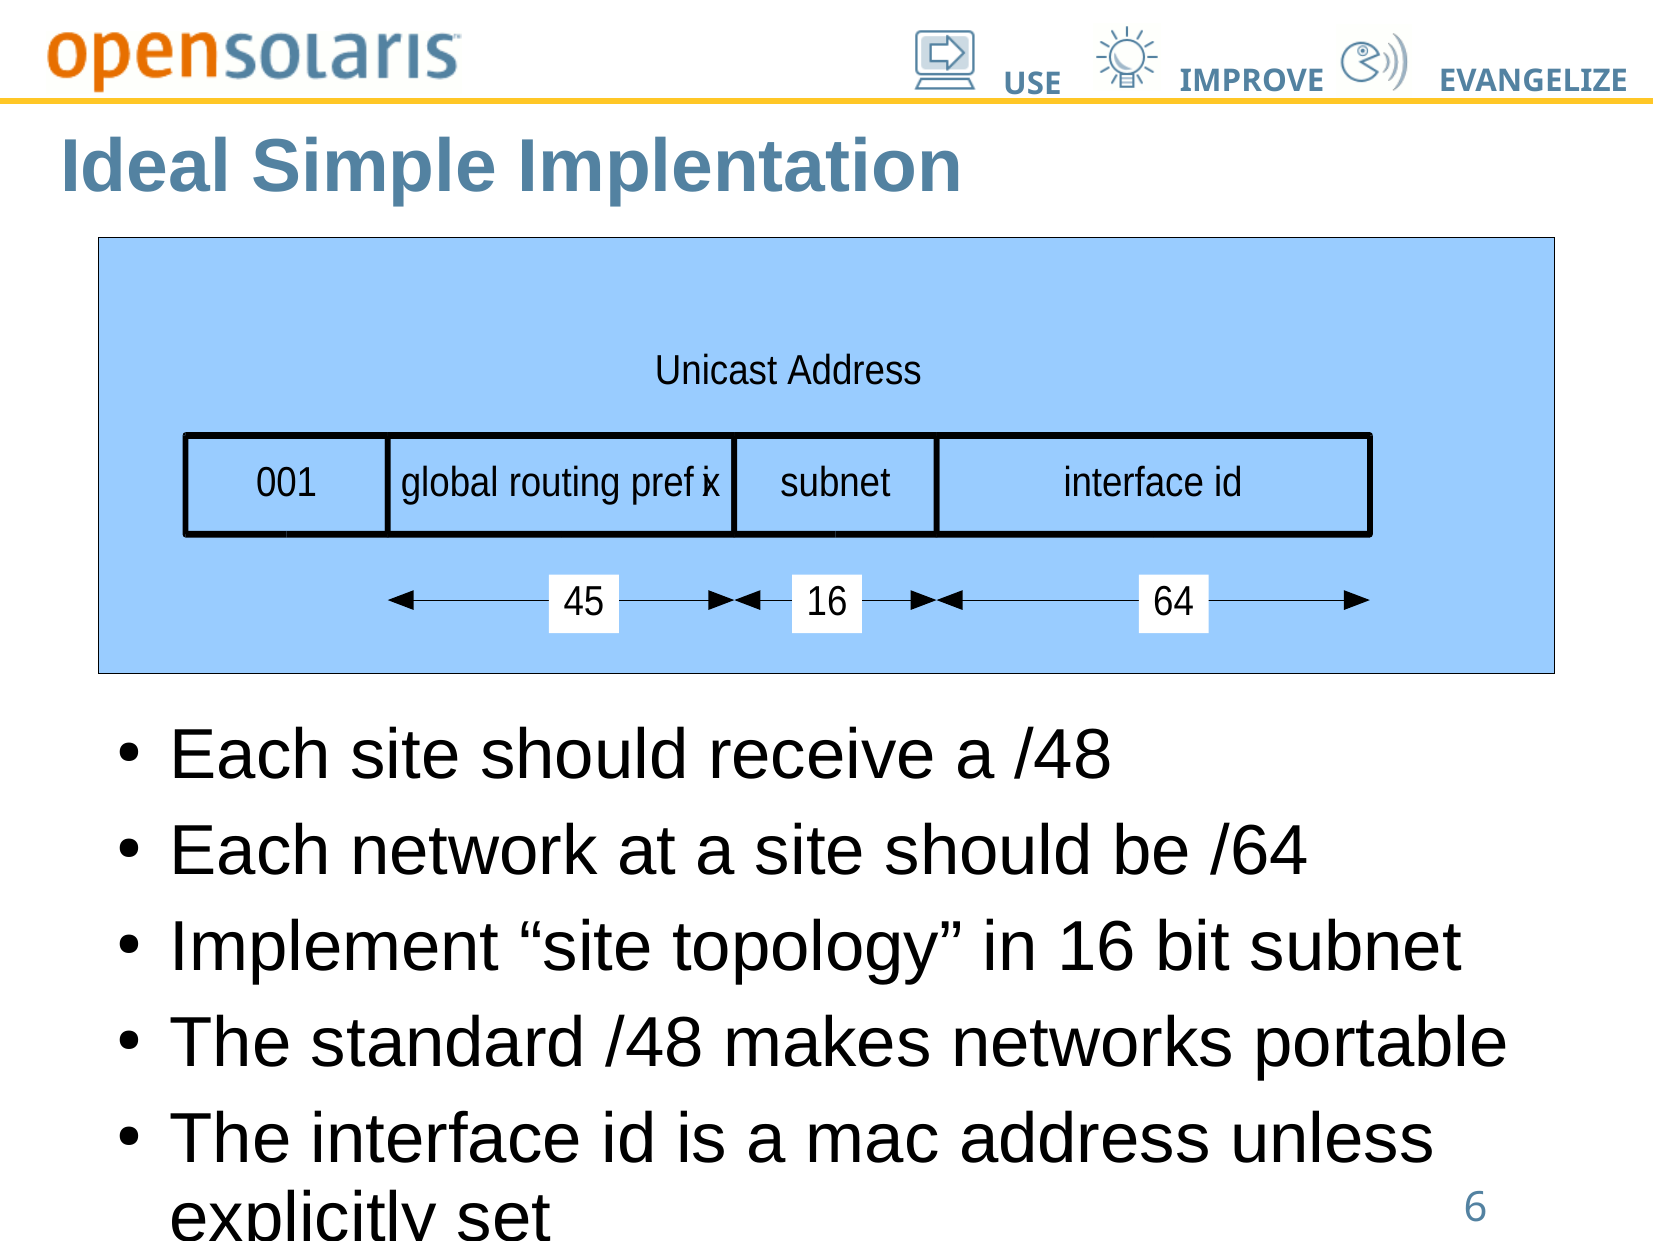

# Ideal Simple Implentation
Each site should receive a /48
Each network at a site should be /64
Implement “site topology” in 16 bit subnet
The standard /48 makes networks portable
The interface id is a mac address unless explicitly set